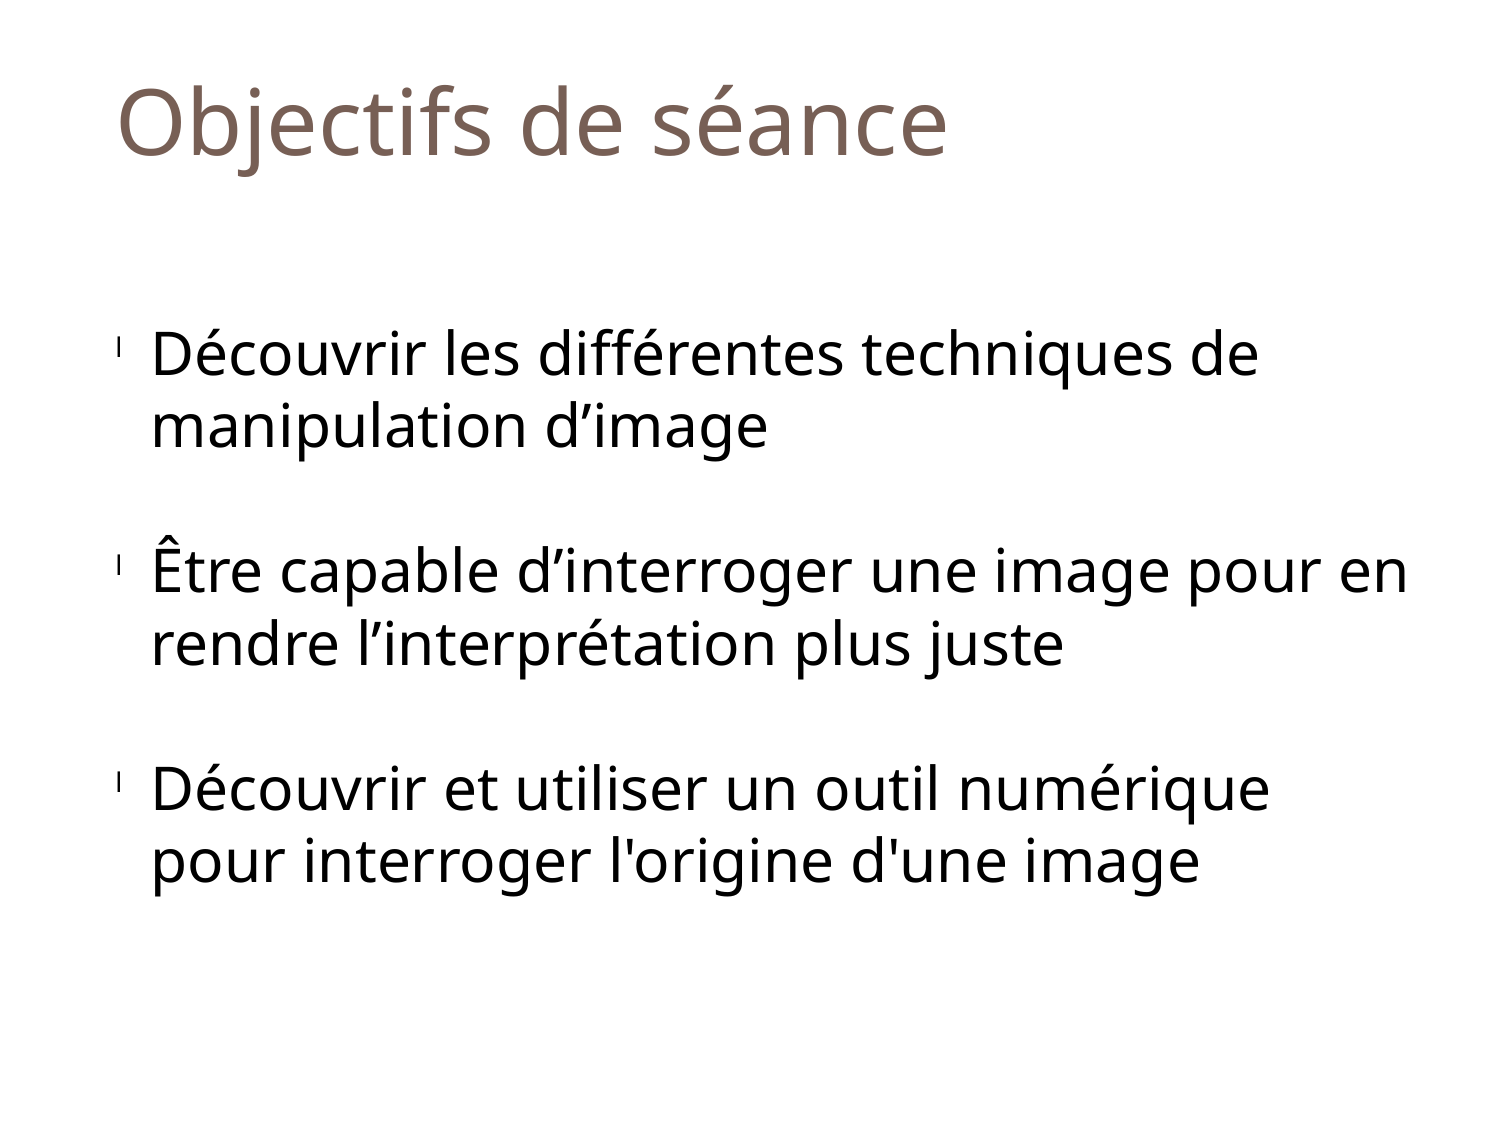

Objectifs de séance
Découvrir les différentes techniques de manipulation d’image
Être capable d’interroger une image pour en rendre l’interprétation plus juste
Découvrir et utiliser un outil numérique pour interroger l'origine d'une image